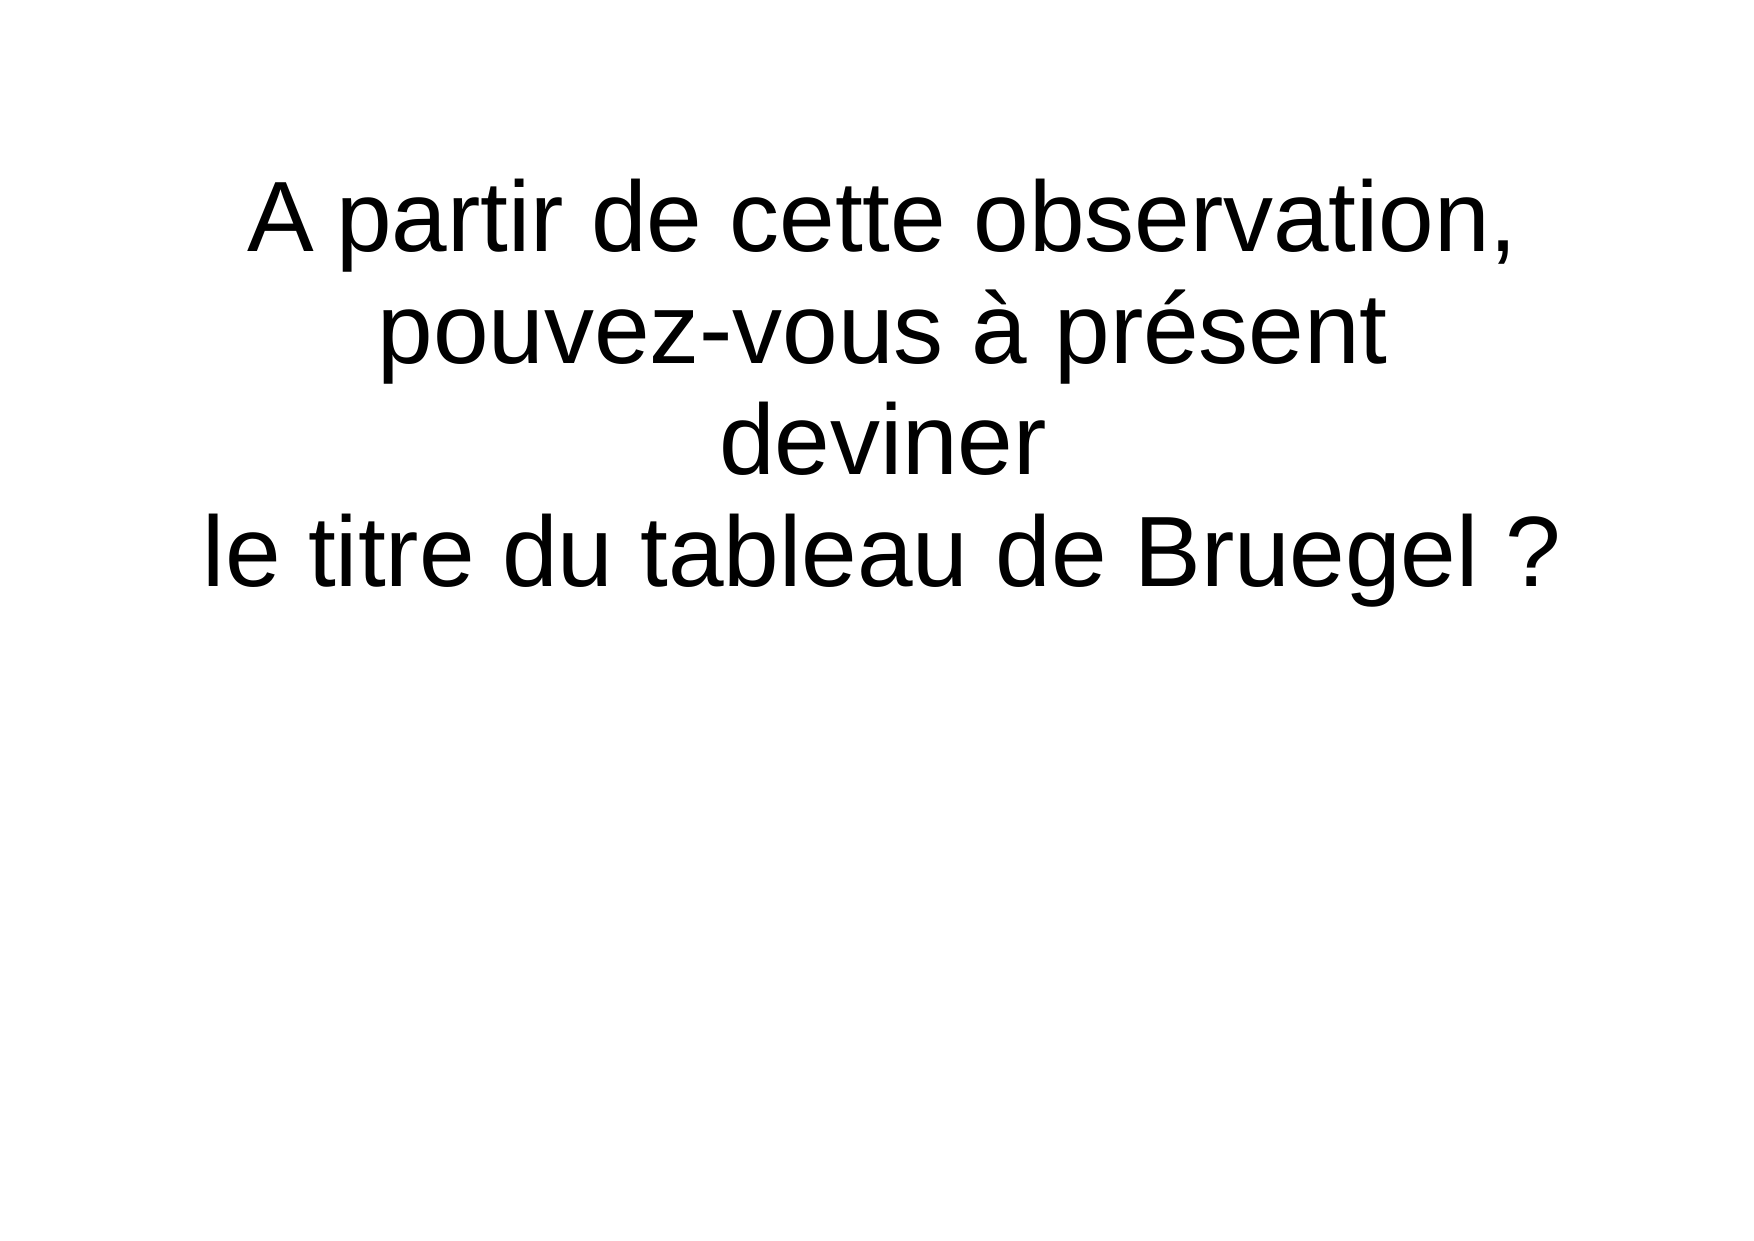

A partir de cette observation, pouvez-vous à présent
deviner
le titre du tableau de Bruegel ?